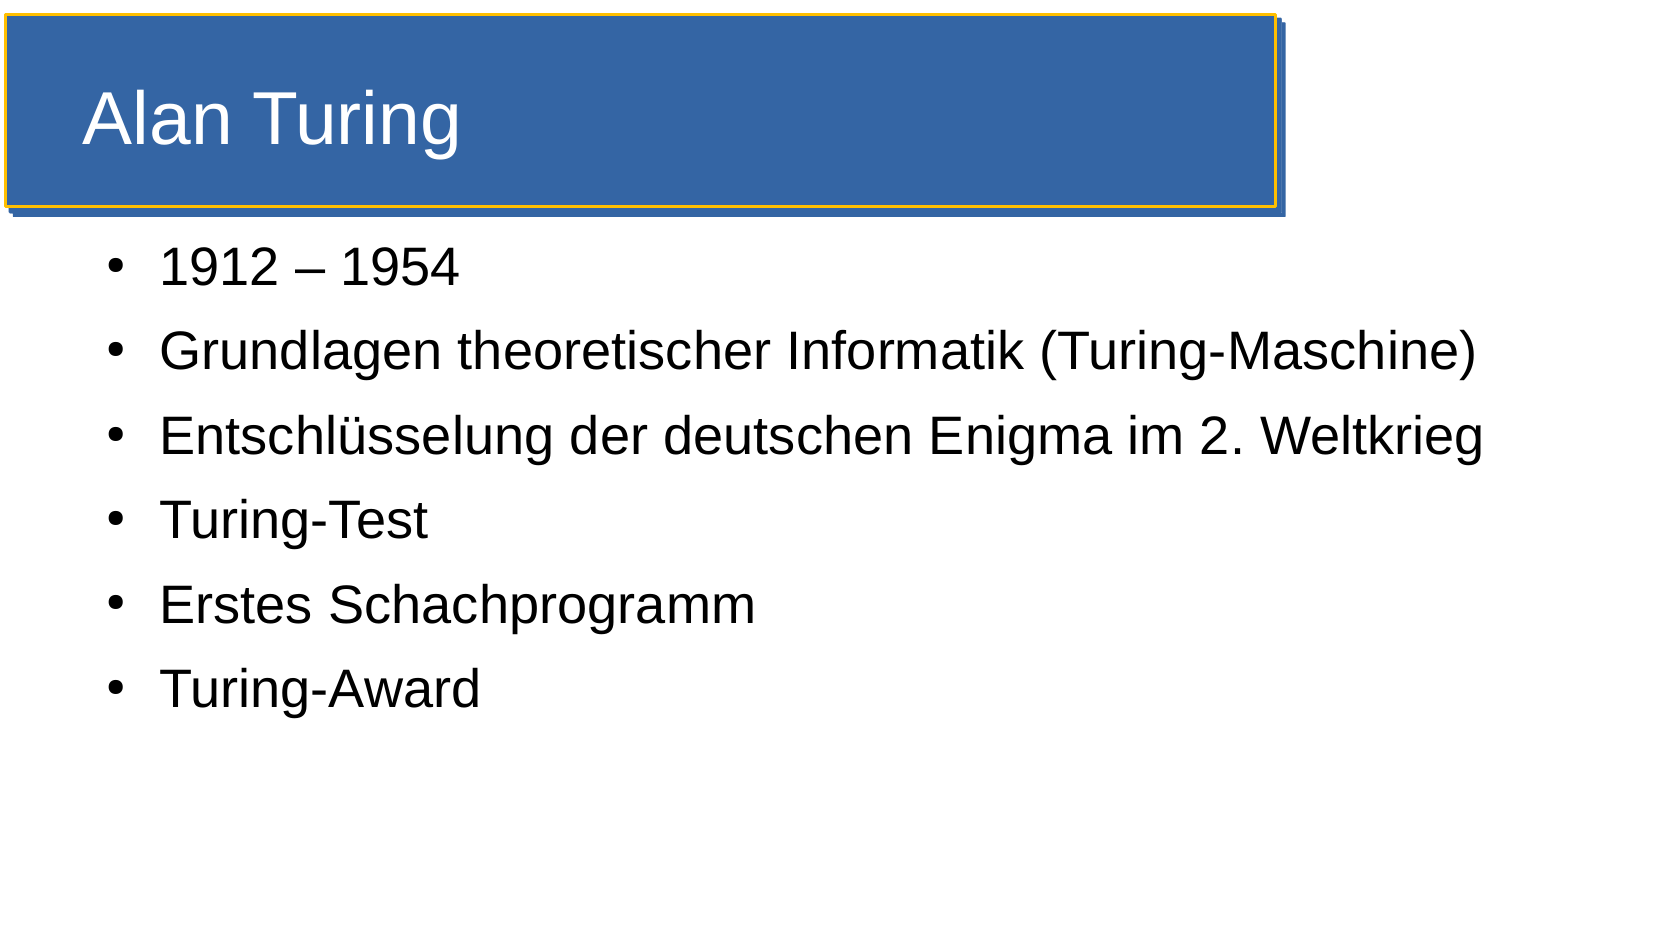

# Alan Turing
1912 – 1954
Grundlagen theoretischer Informatik (Turing-Maschine)
Entschlüsselung der deutschen Enigma im 2. Weltkrieg
Turing-Test
Erstes Schachprogramm
Turing-Award